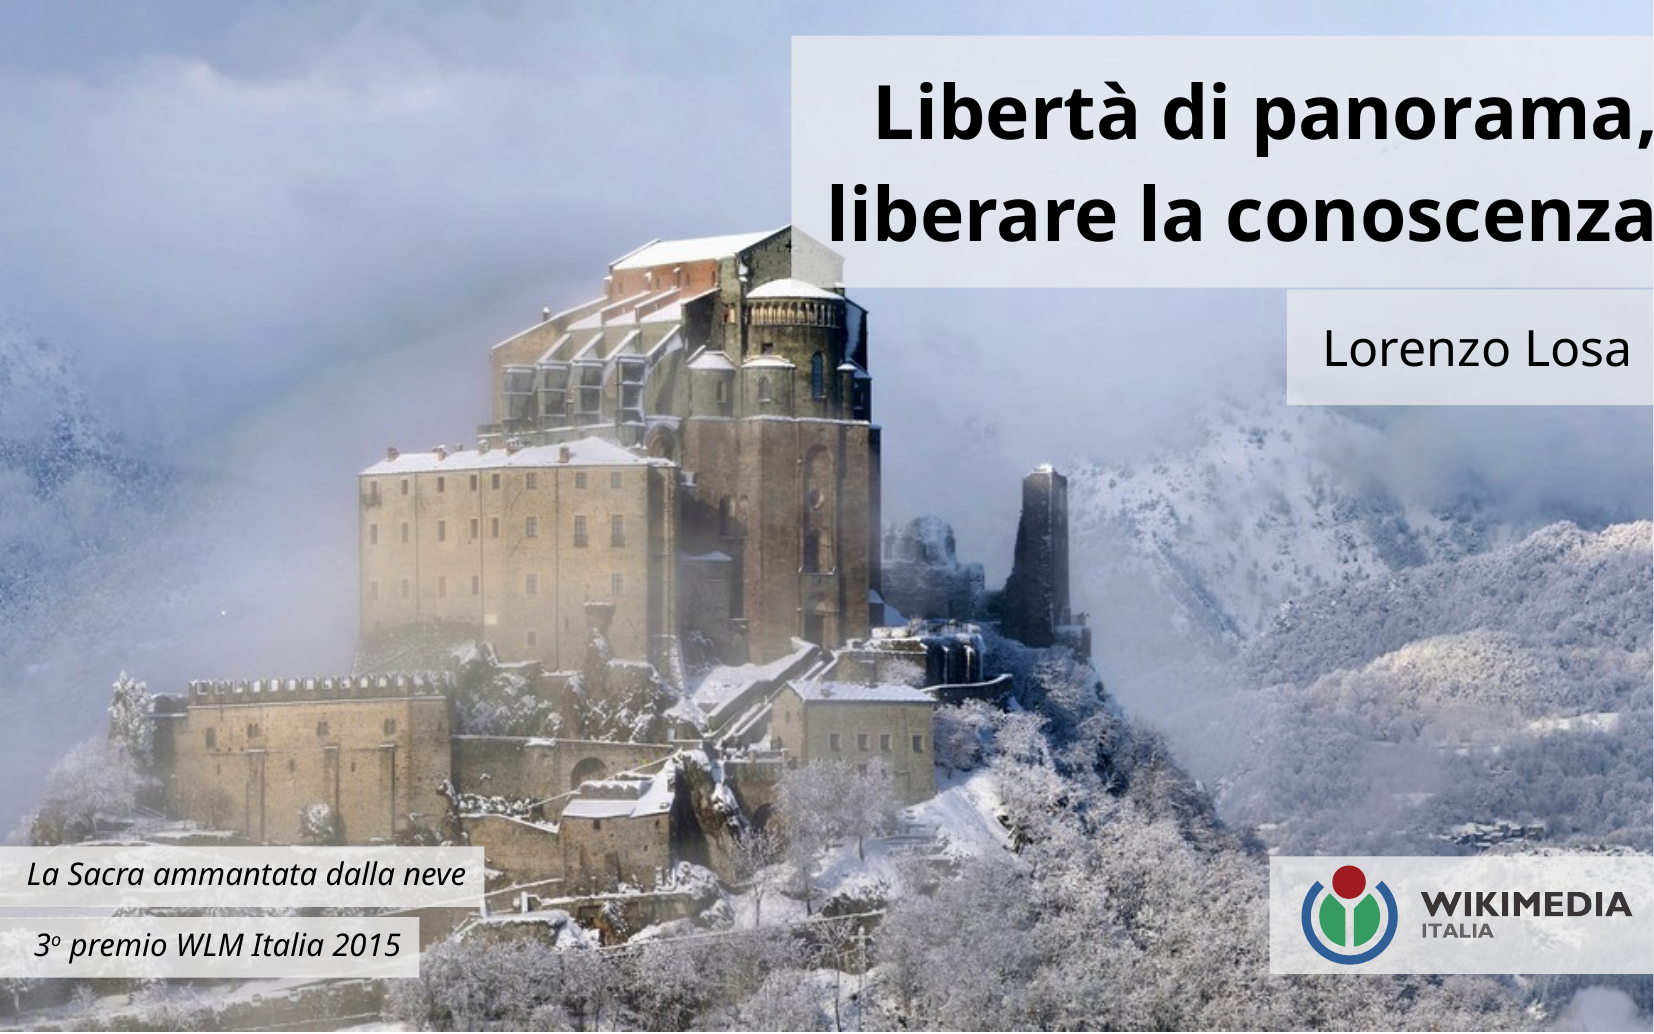

Libertà di panorama,
liberare la conoscenza
Lorenzo Losa
La Sacra ammantata dalla neve
3o premio WLM Italia 2015